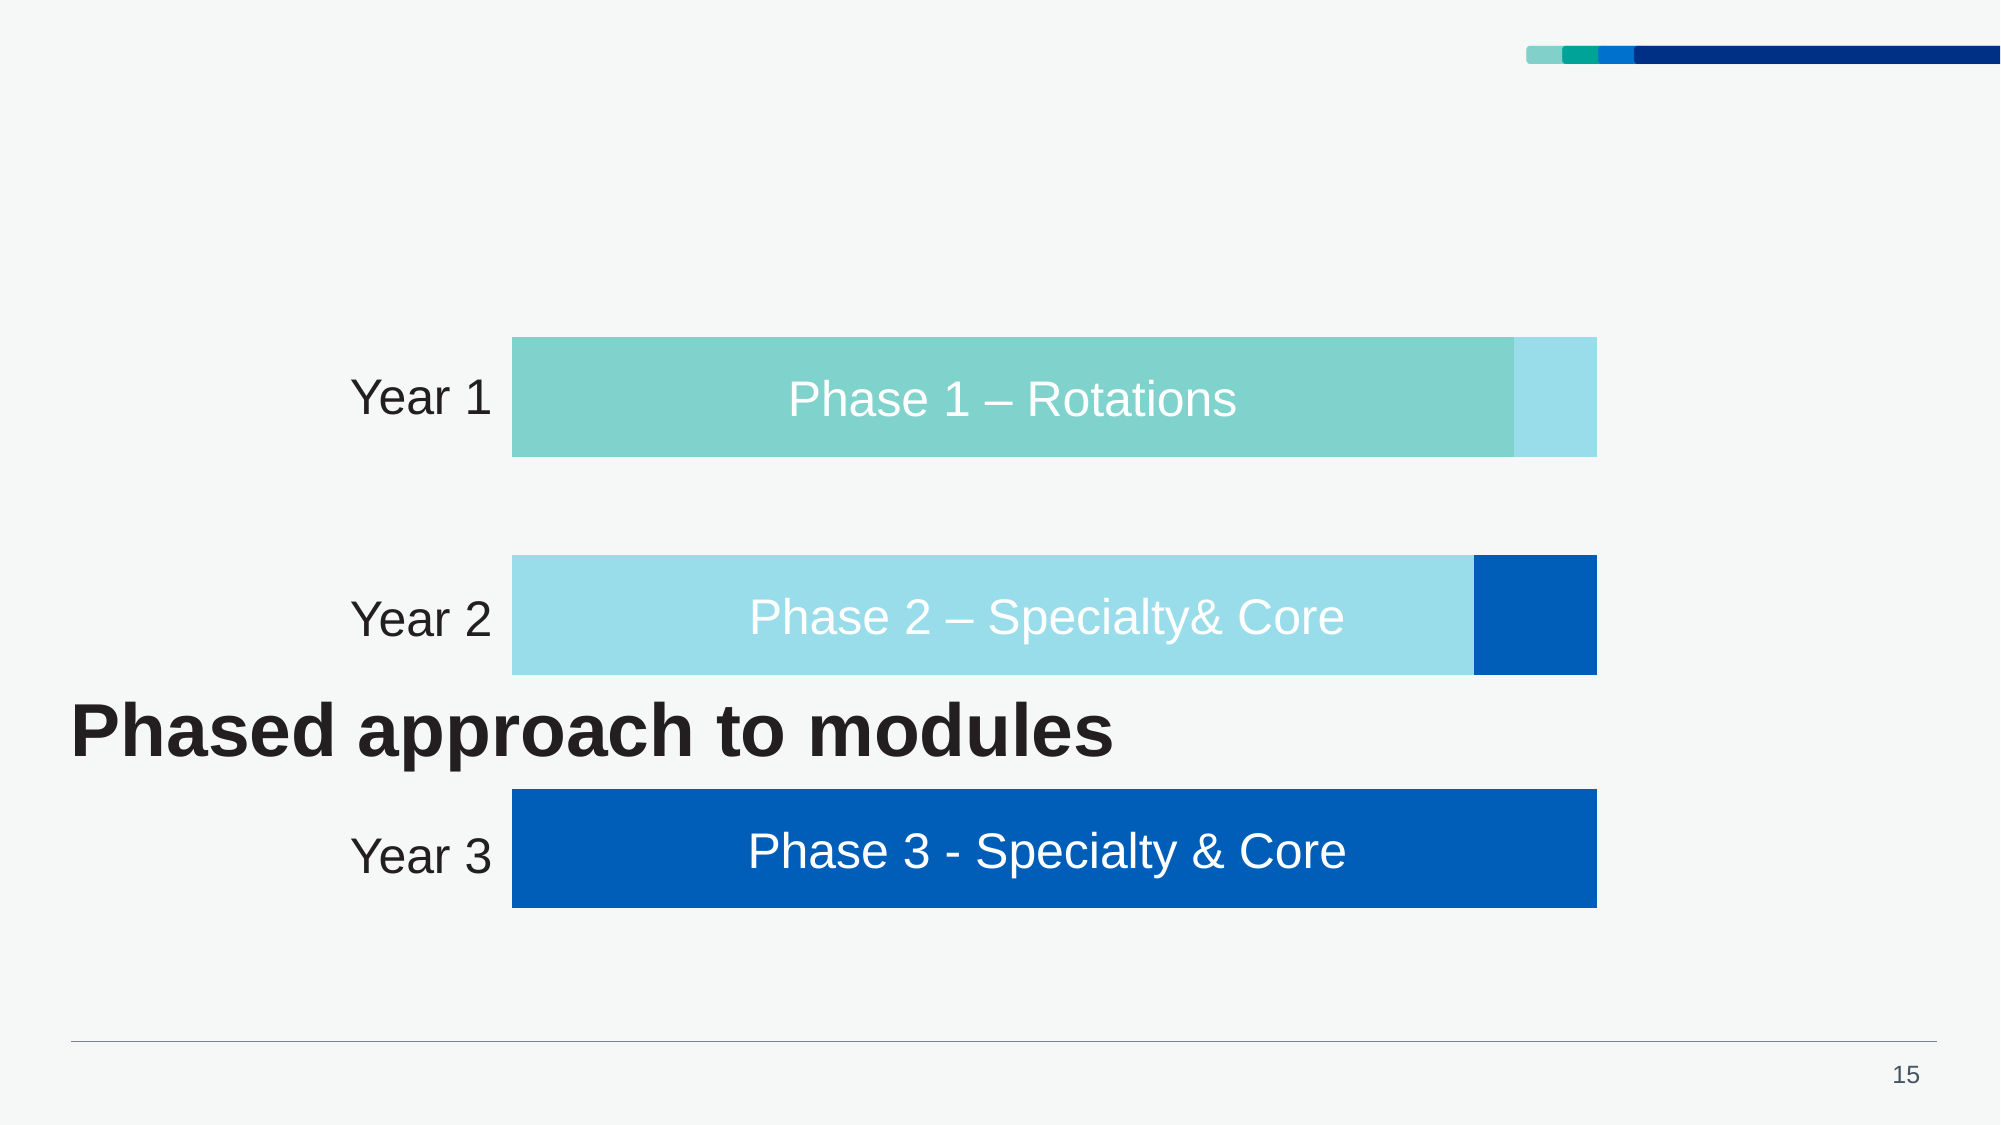

Phase 1 – Rotations
Year 1
Phase 2 – Specialty& Core
Year 2
Phase 3 - Specialty & Core
Year 3
# Phased approach to modules